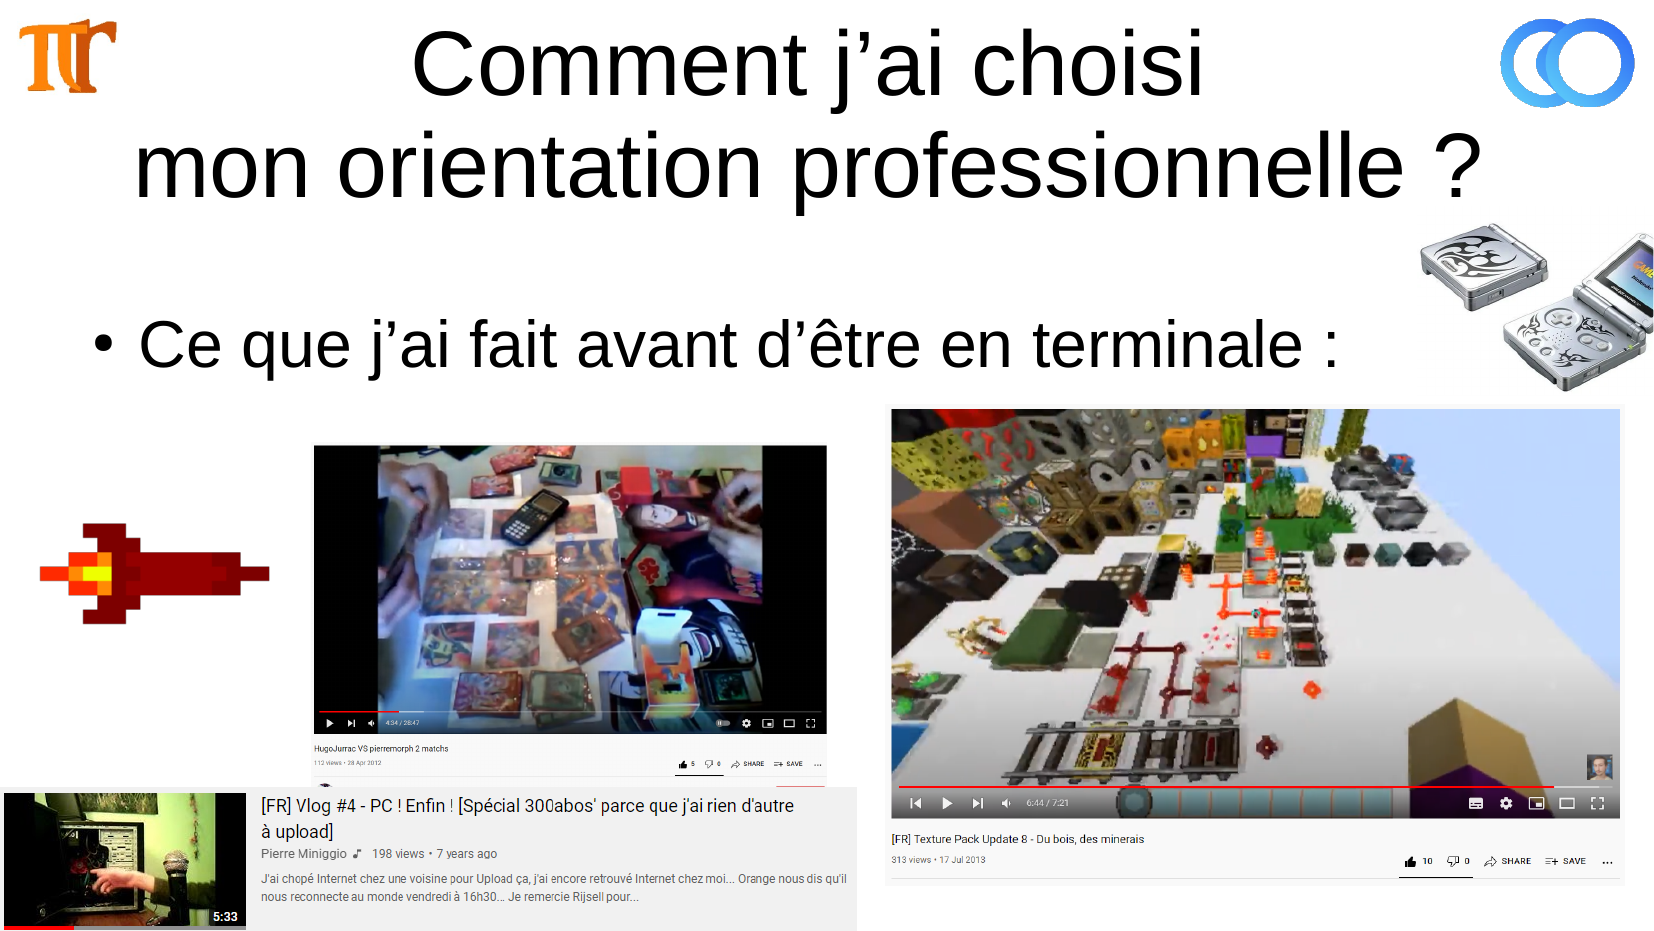

# Comment j’ai choisi mon orientation professionnelle ?
 Ce que j’ai fait avant d’être en terminale :